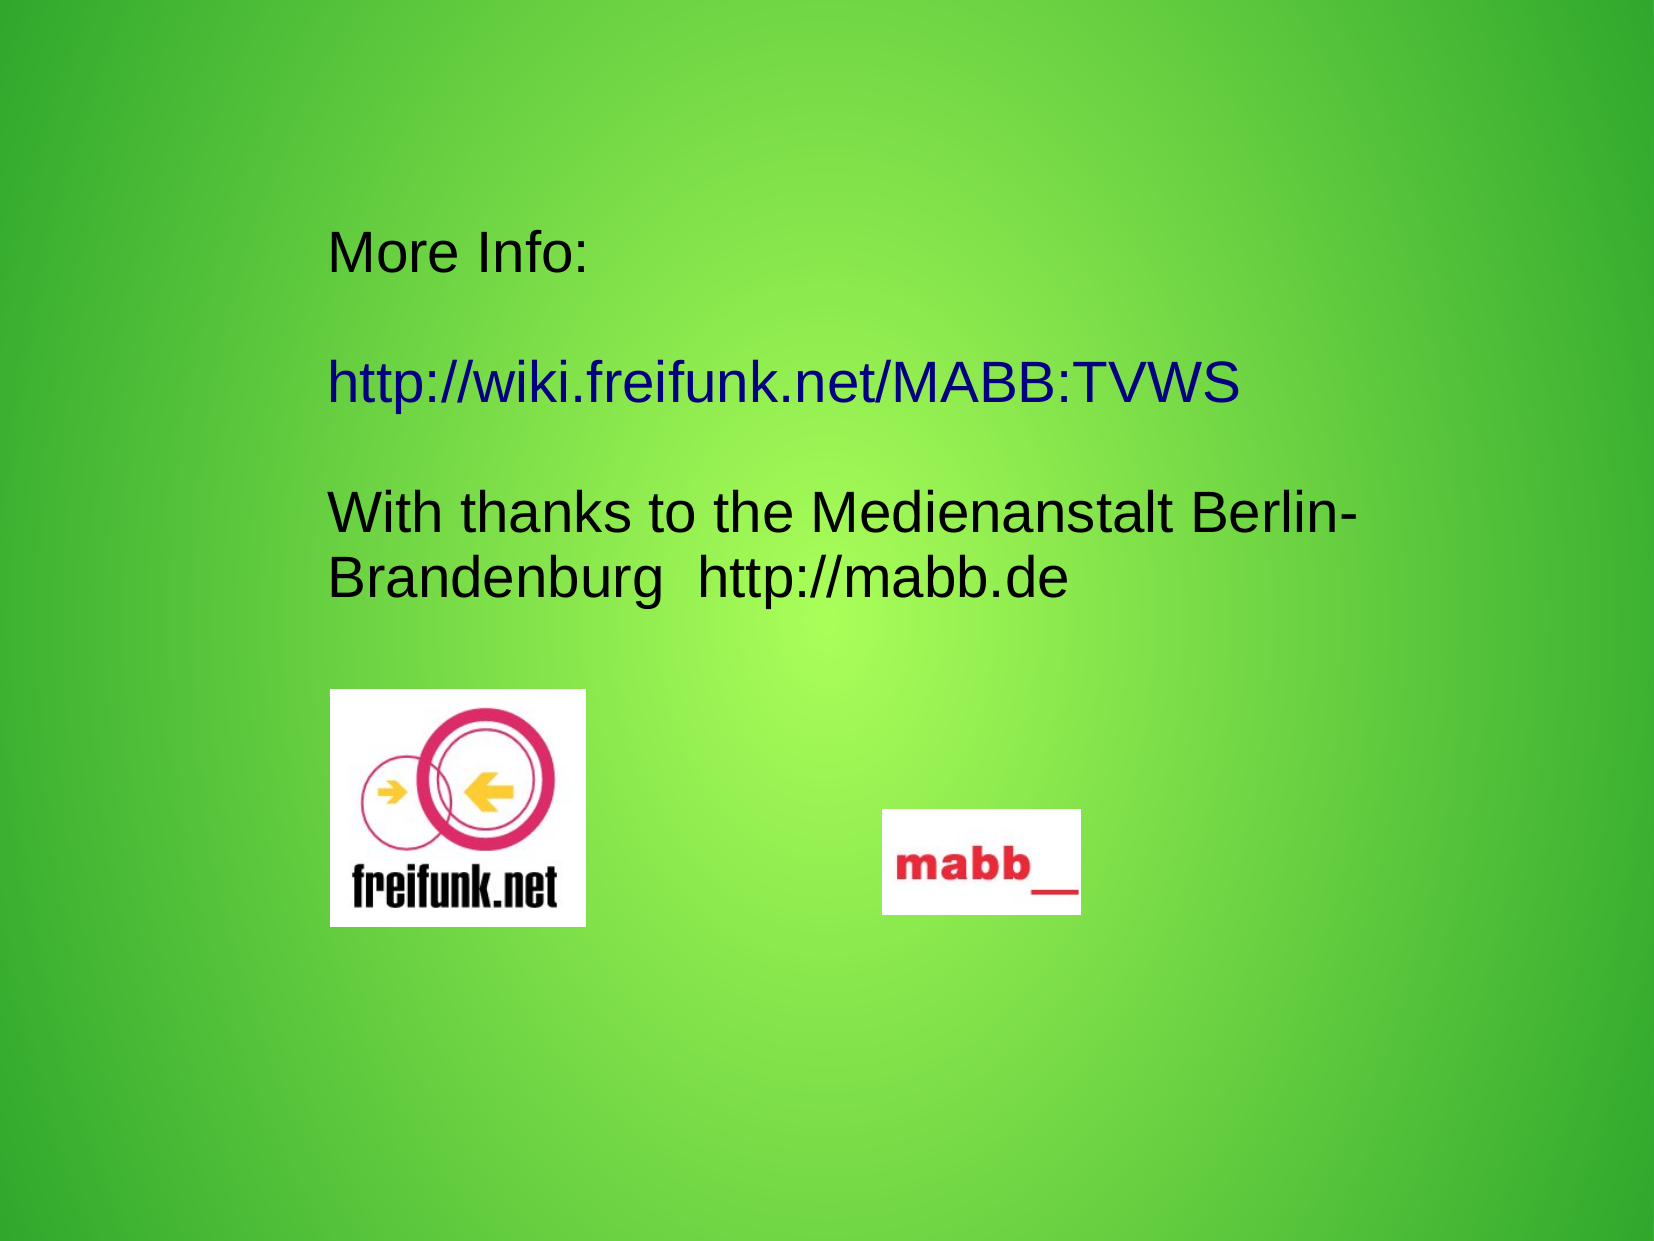

More Info:
http://wiki.freifunk.net/MABB:TVWS
With thanks to the Medienanstalt Berlin-
Brandenburg http://mabb.de